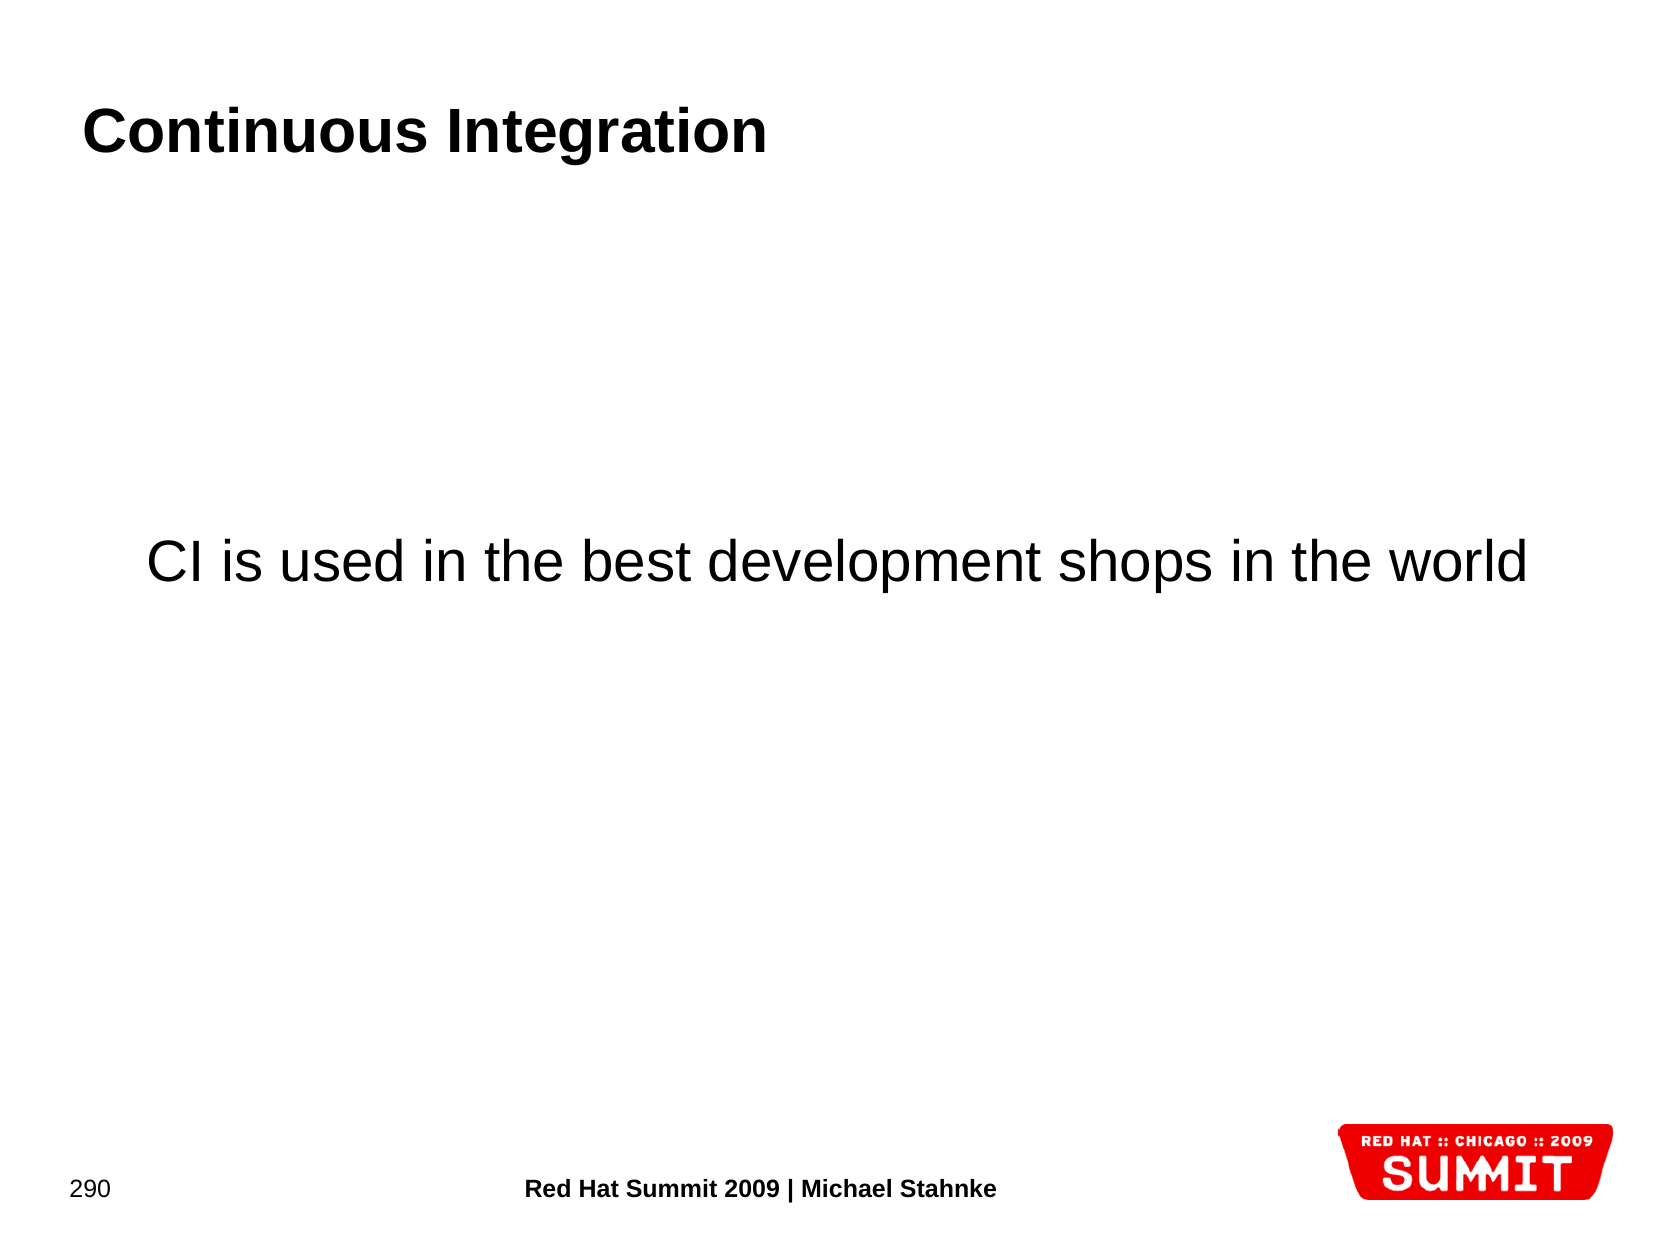

# Continuous Integration
CI is used in the best development shops in the world